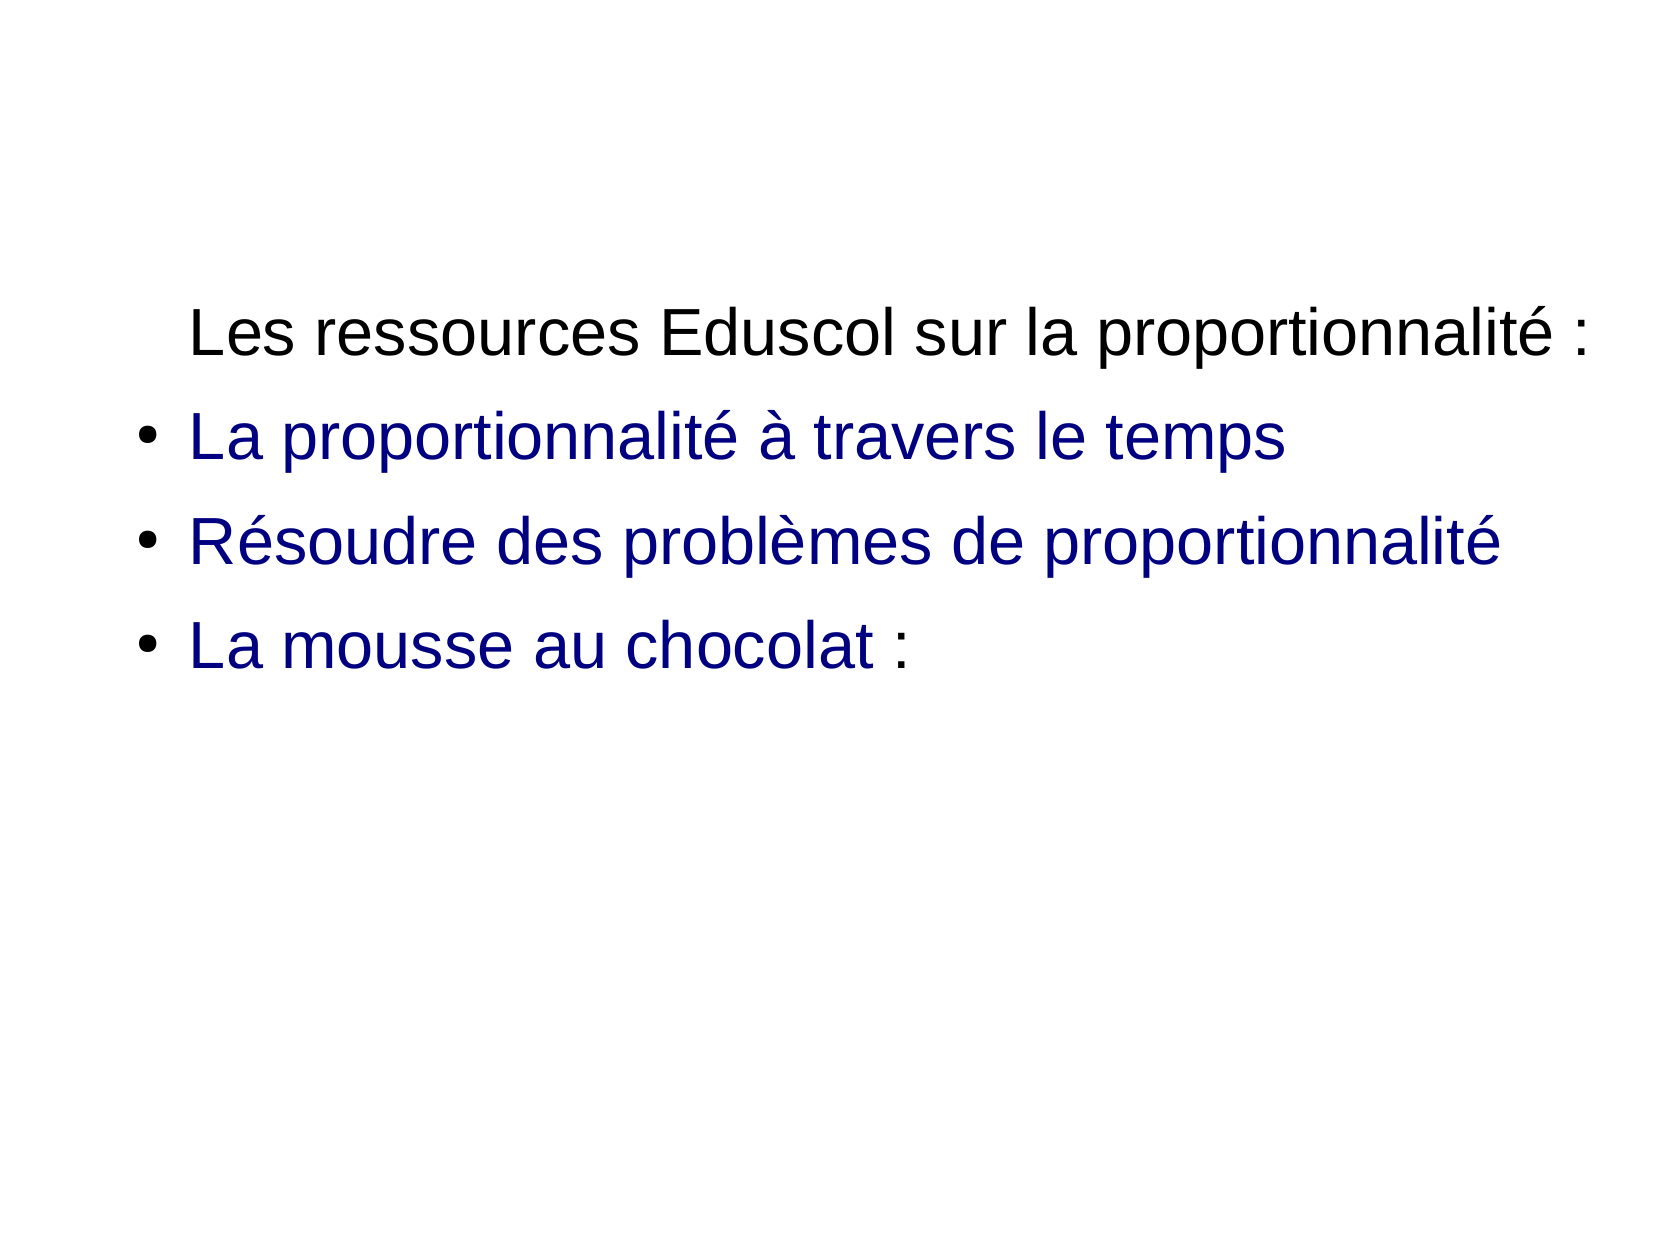

# Les ressources Eduscol sur la proportionnalité :
La proportionnalité à travers le temps
Résoudre des problèmes de proportionnalité
La mousse au chocolat :